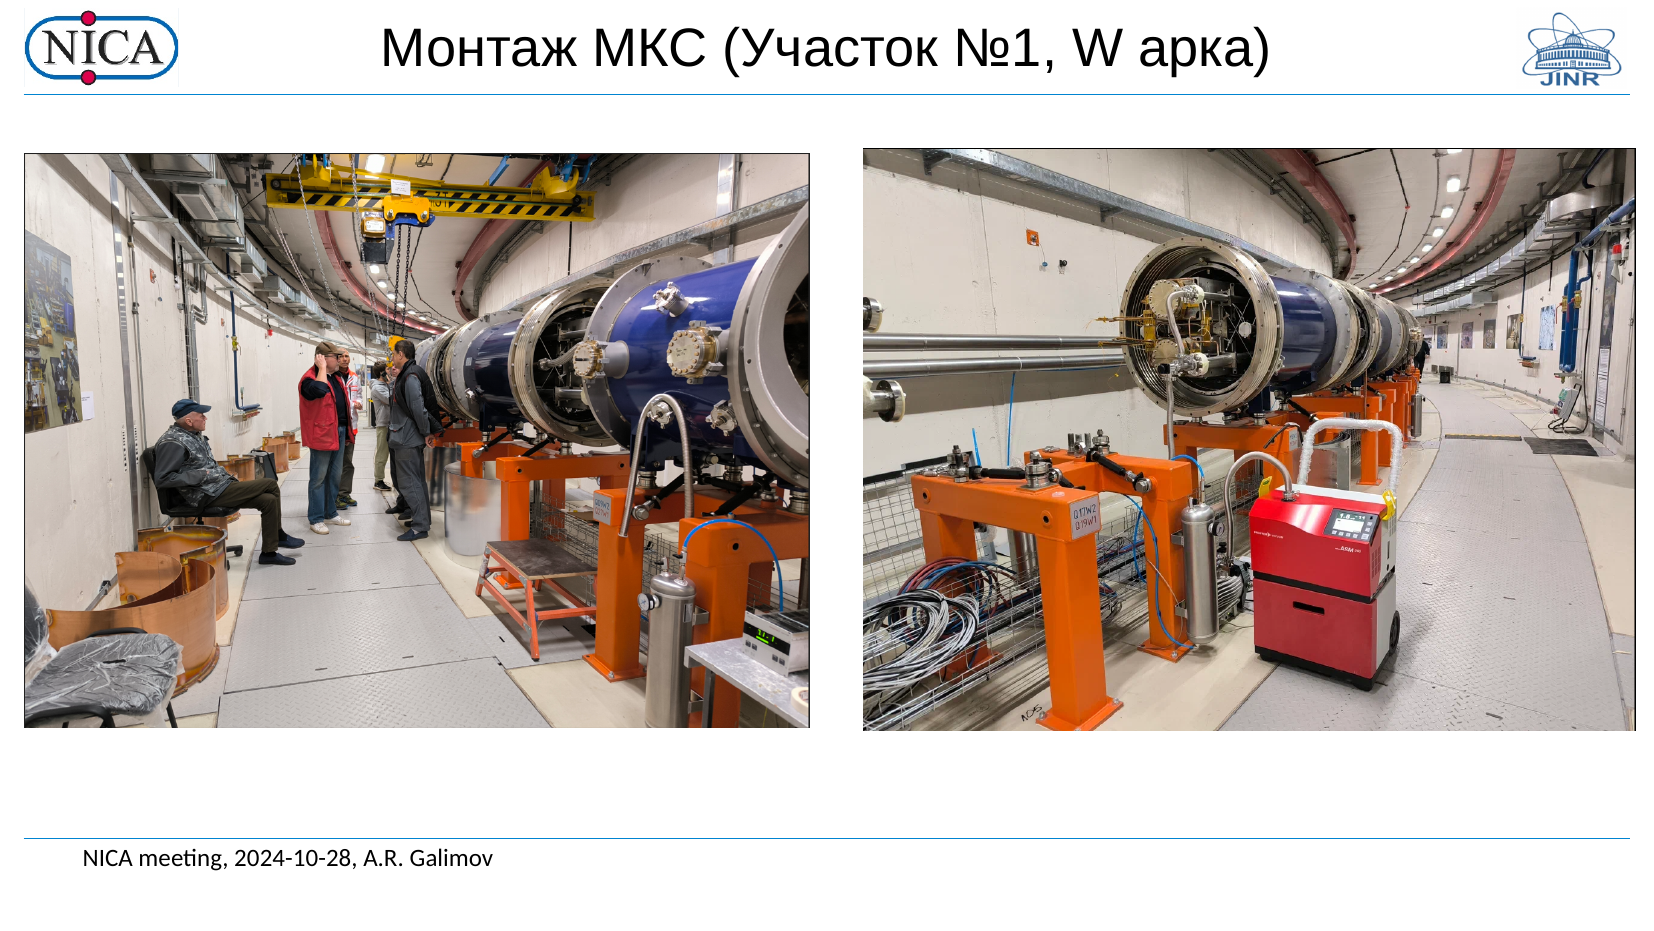

# Монтаж МКС (Участок №1, W арка)
NICA meeting, 2024-10-28, A.R. Galimov